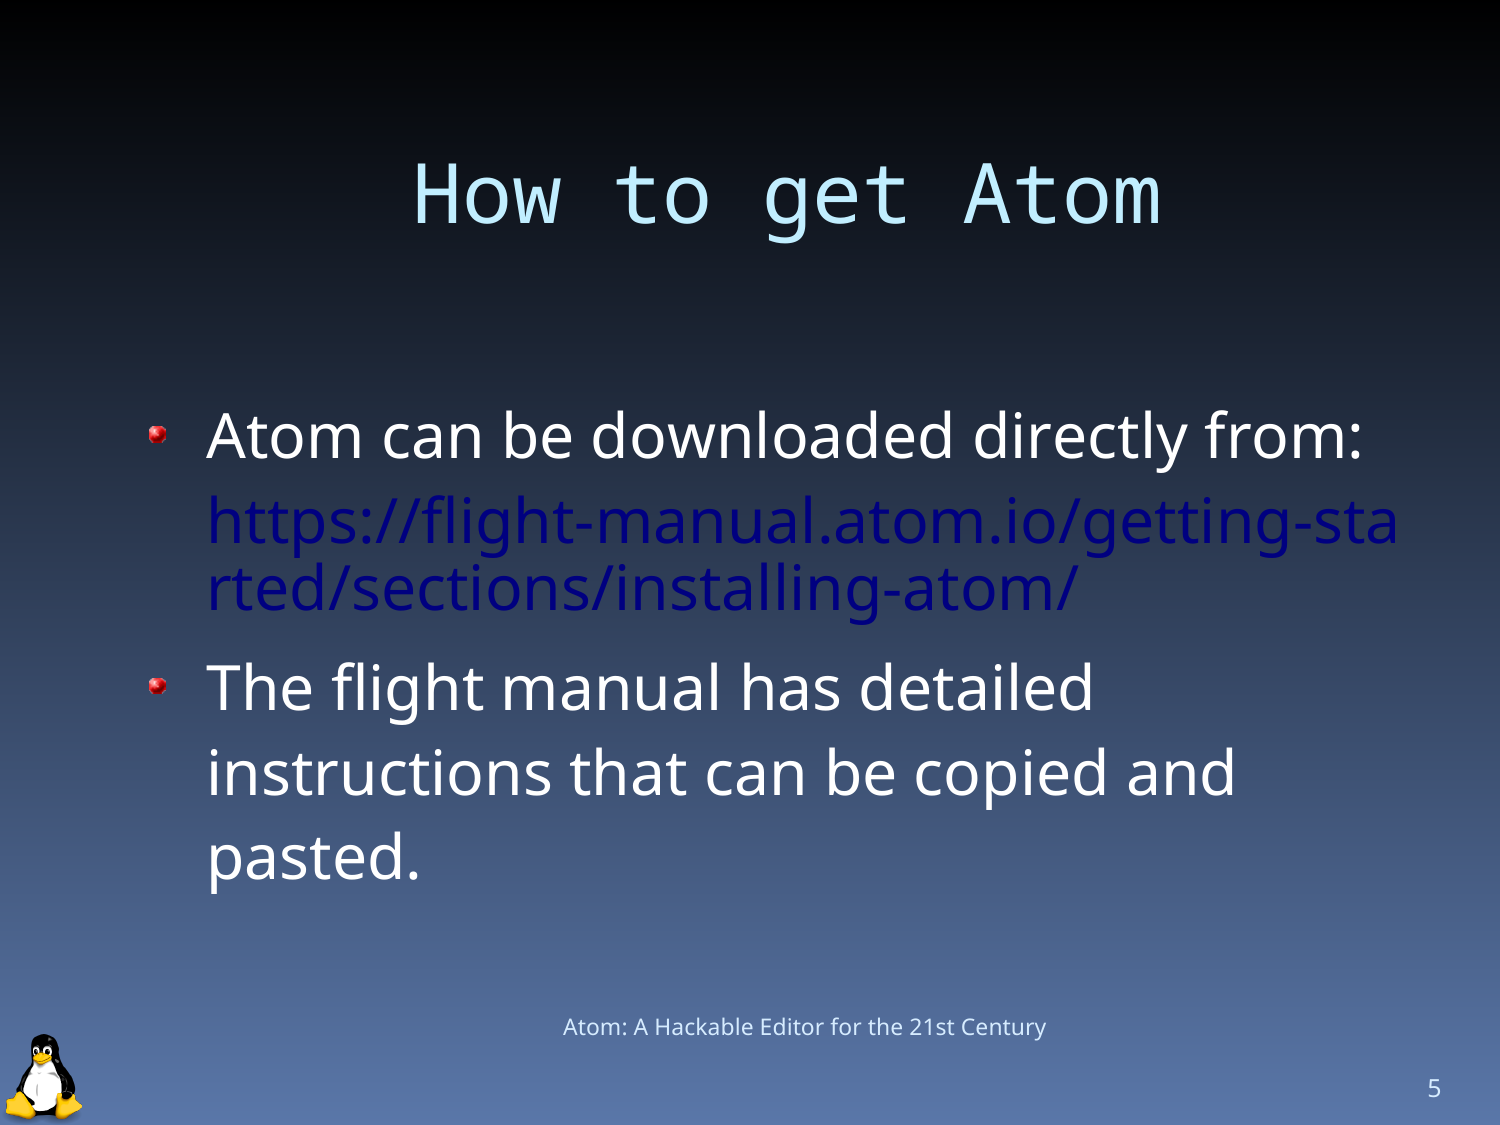

# How to get Atom
Atom can be downloaded directly from: https://flight-manual.atom.io/getting-started/sections/installing-atom/
The flight manual has detailed instructions that can be copied and pasted.
Atom: A Hackable Editor for the 21st Century
5